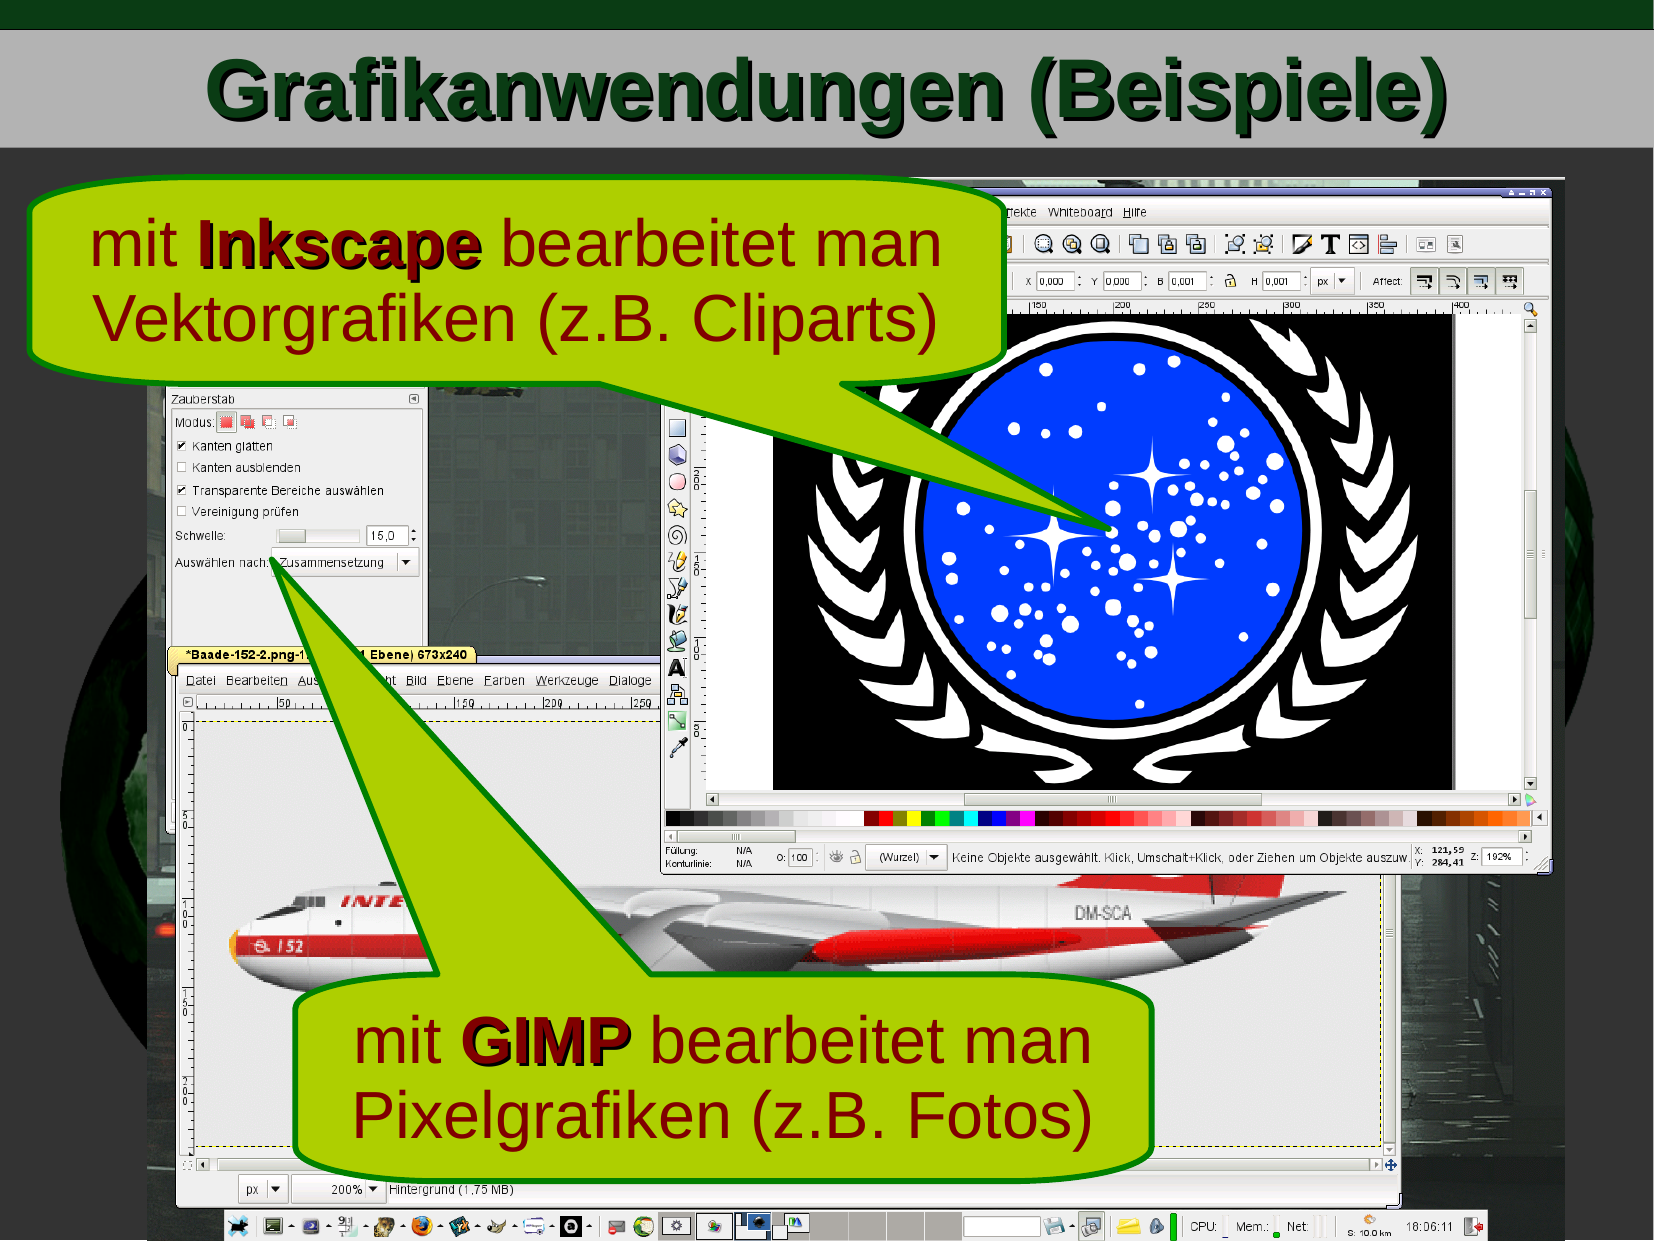

# Grafikanwendungen (Beispiele)
mit Inkscape bearbeitet man Vektorgrafiken (z.B. Cliparts)
mit GIMP bearbeitet man Pixelgrafiken (z.B. Fotos)